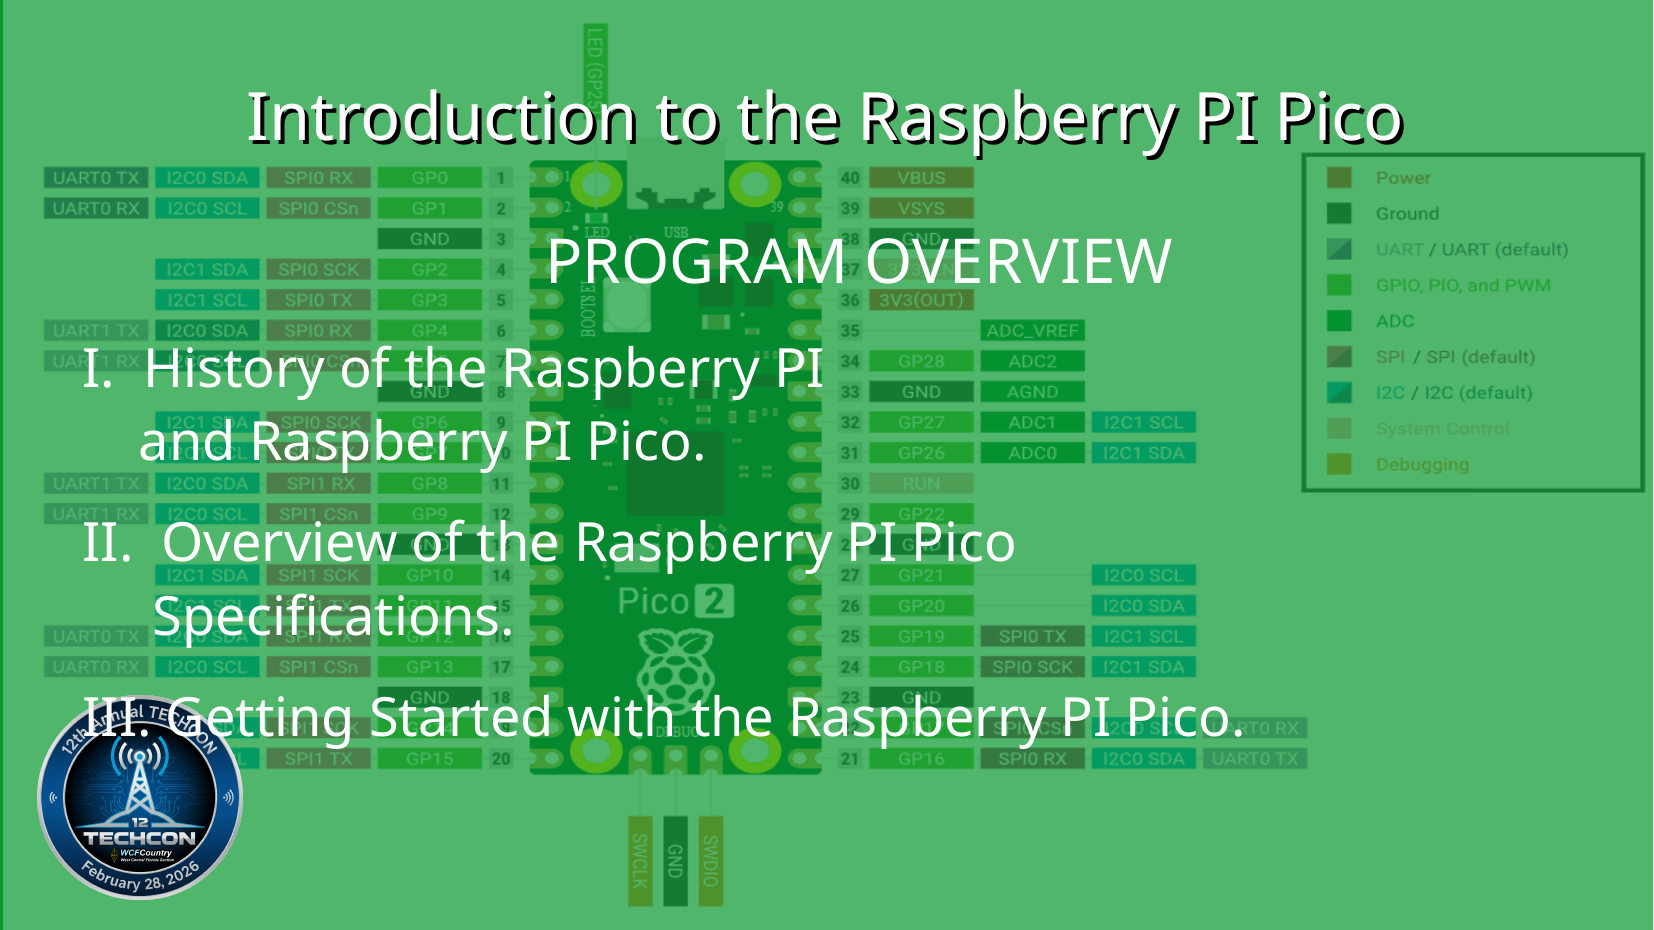

# Introduction to the Raspberry PI Pico
PROGRAM OVERVIEW
I. History of the Raspberry PI
 and Raspberry PI Pico.
II. Overview of the Raspberry PI Pico
 Specifications.
III. Getting Started with the Raspberry PI Pico.